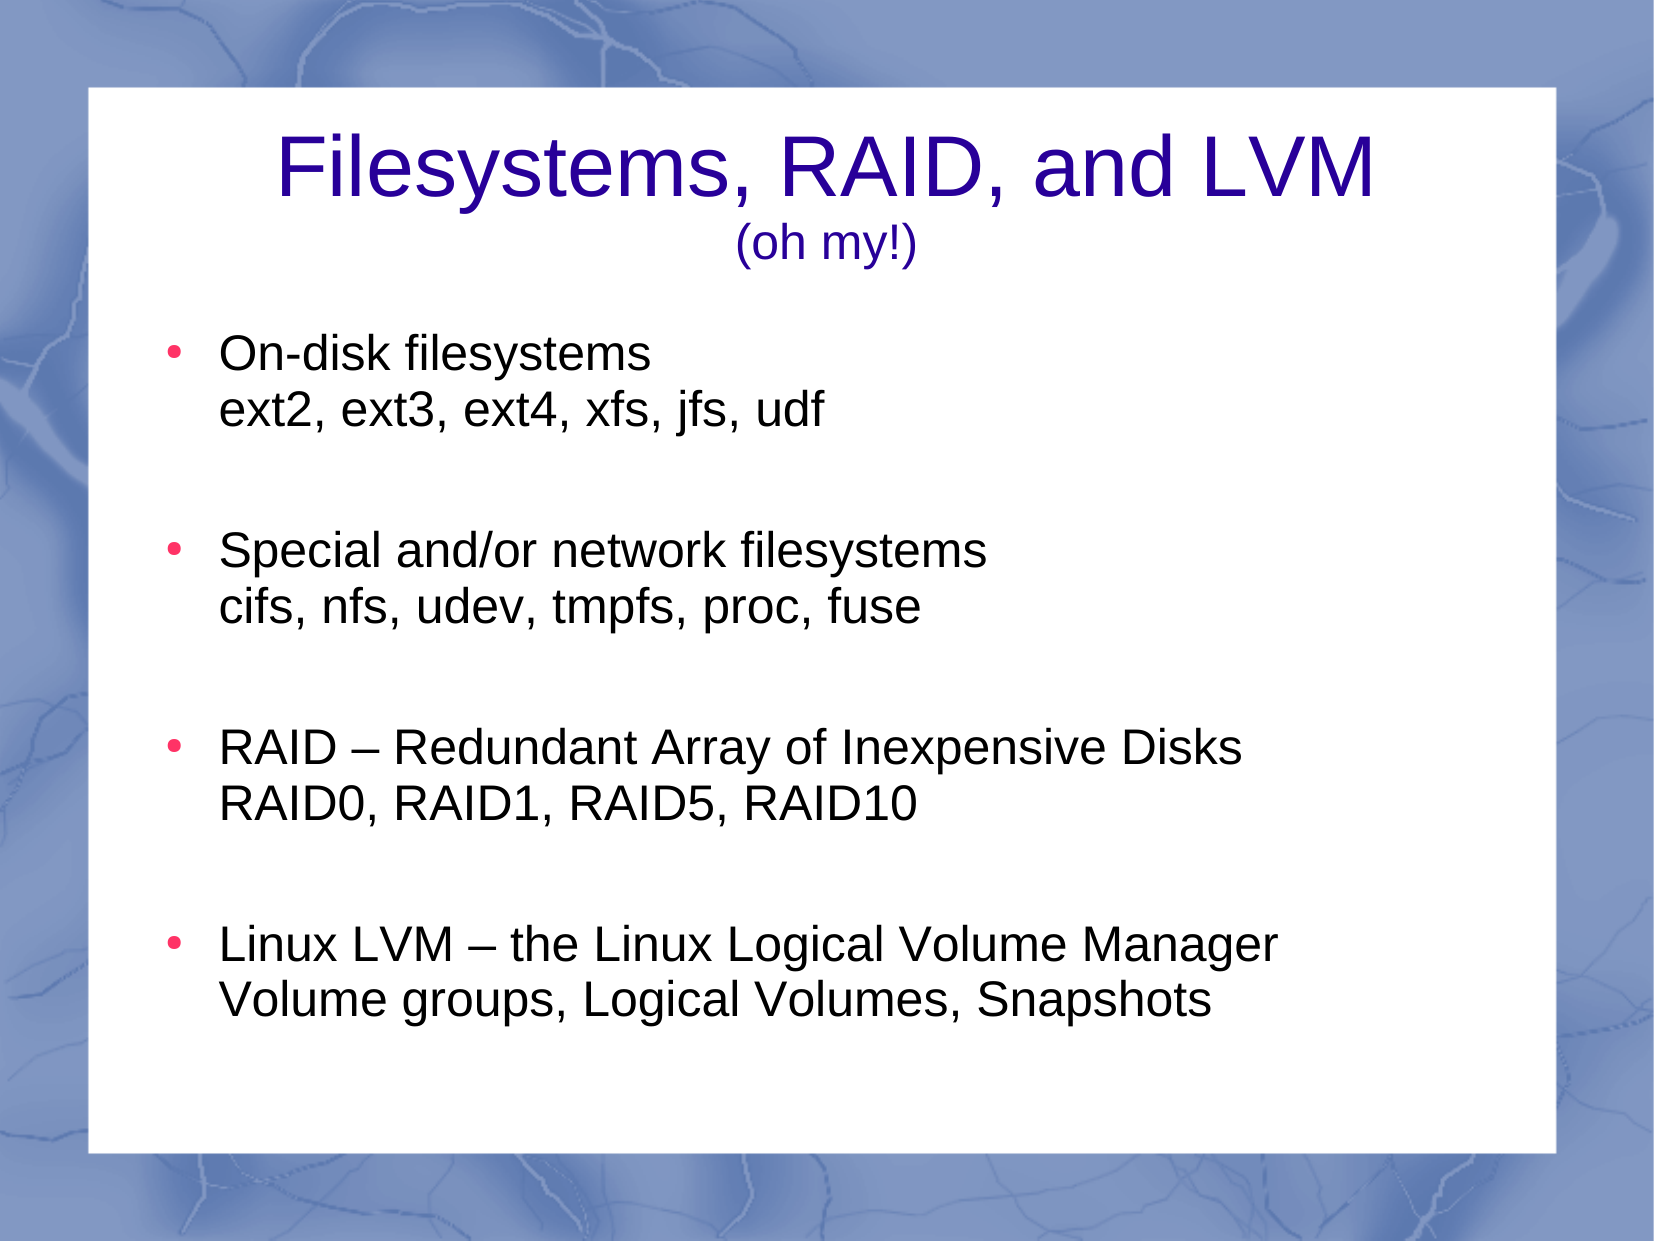

# Filesystems, RAID, and LVM (oh my!)
On-disk filesystems
ext2, ext3, ext4, xfs, jfs, udf
Special and/or network filesystems
cifs, nfs, udev, tmpfs, proc, fuse
RAID – Redundant Array of Inexpensive Disks
RAID0, RAID1, RAID5, RAID10
Linux LVM – the Linux Logical Volume Manager
Volume groups, Logical Volumes, Snapshots